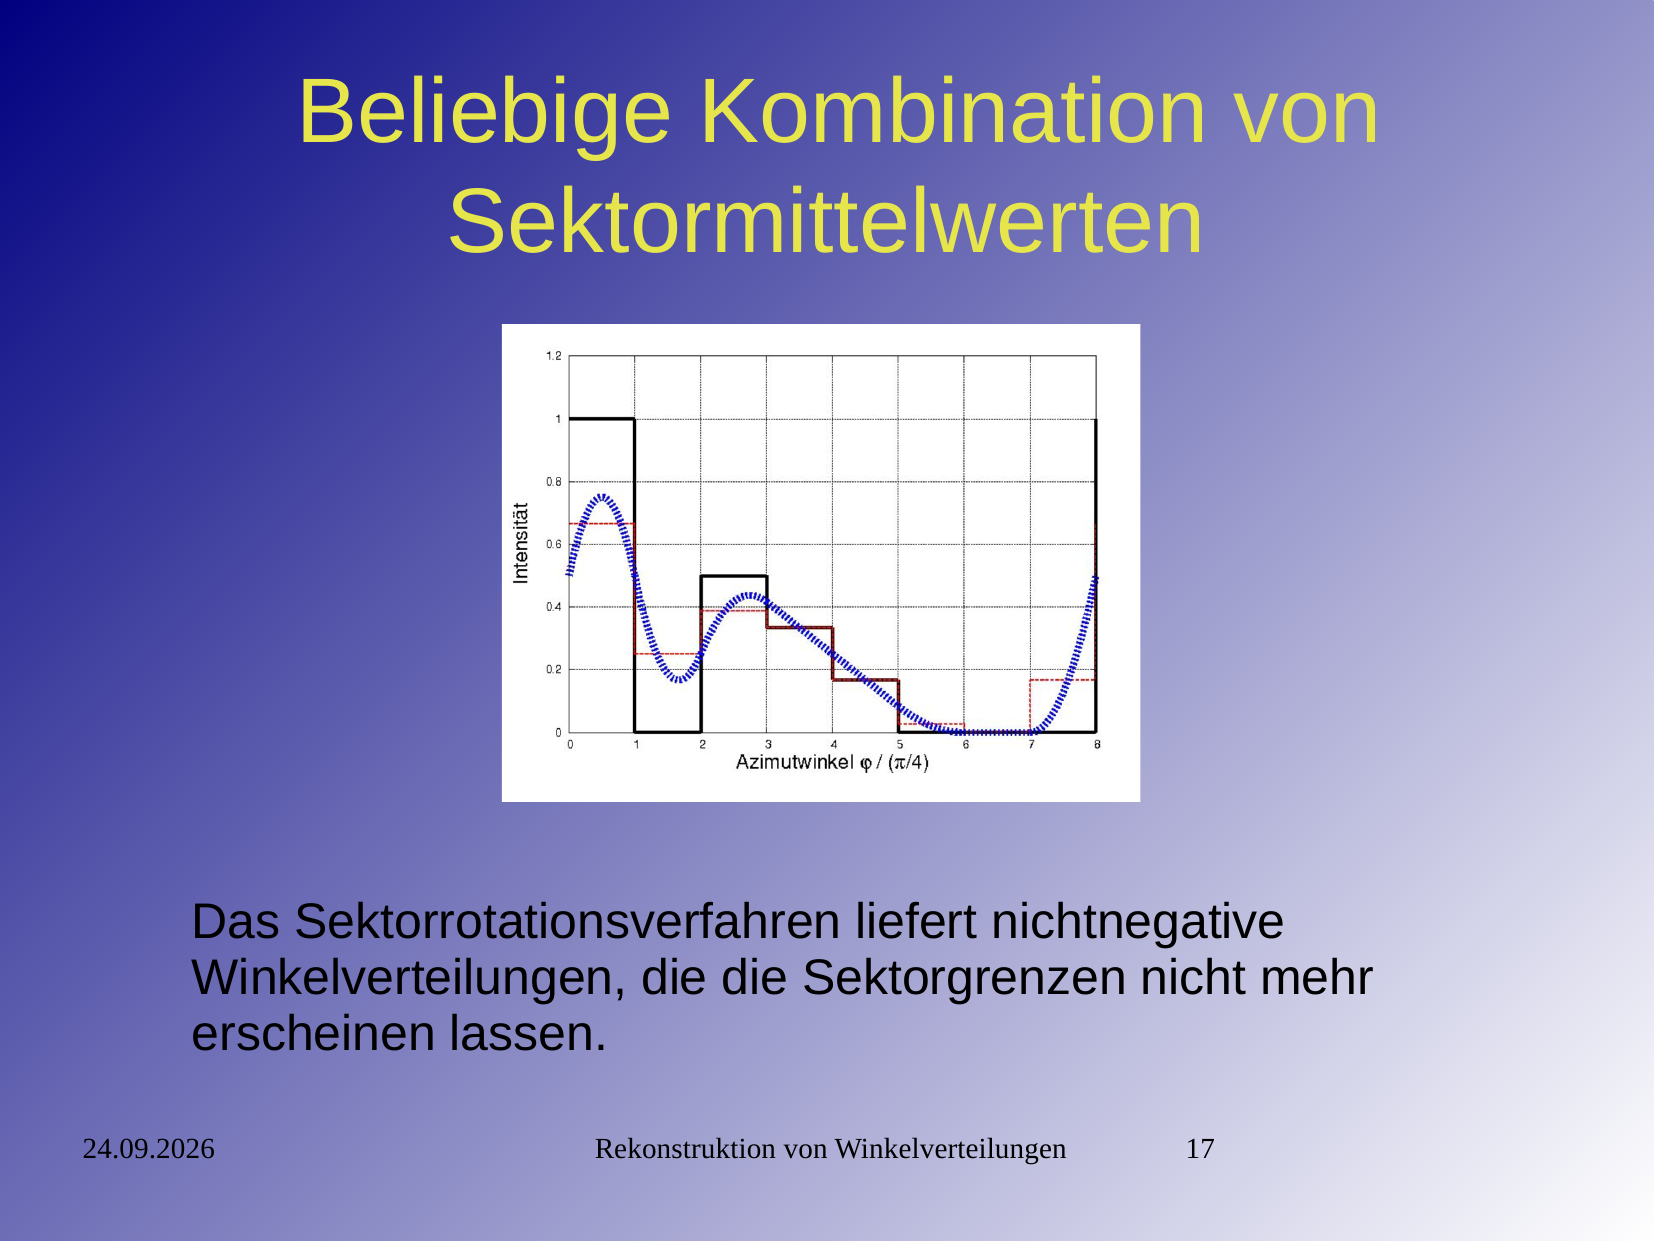

# Beliebige Kombination von Sektormittelwerten
Das Sektorrotationsverfahren liefert nichtnegative Winkelverteilungen, die die Sektorgrenzen nicht mehr erscheinen lassen.
 Rekonstruktion von Winkelverteilungen